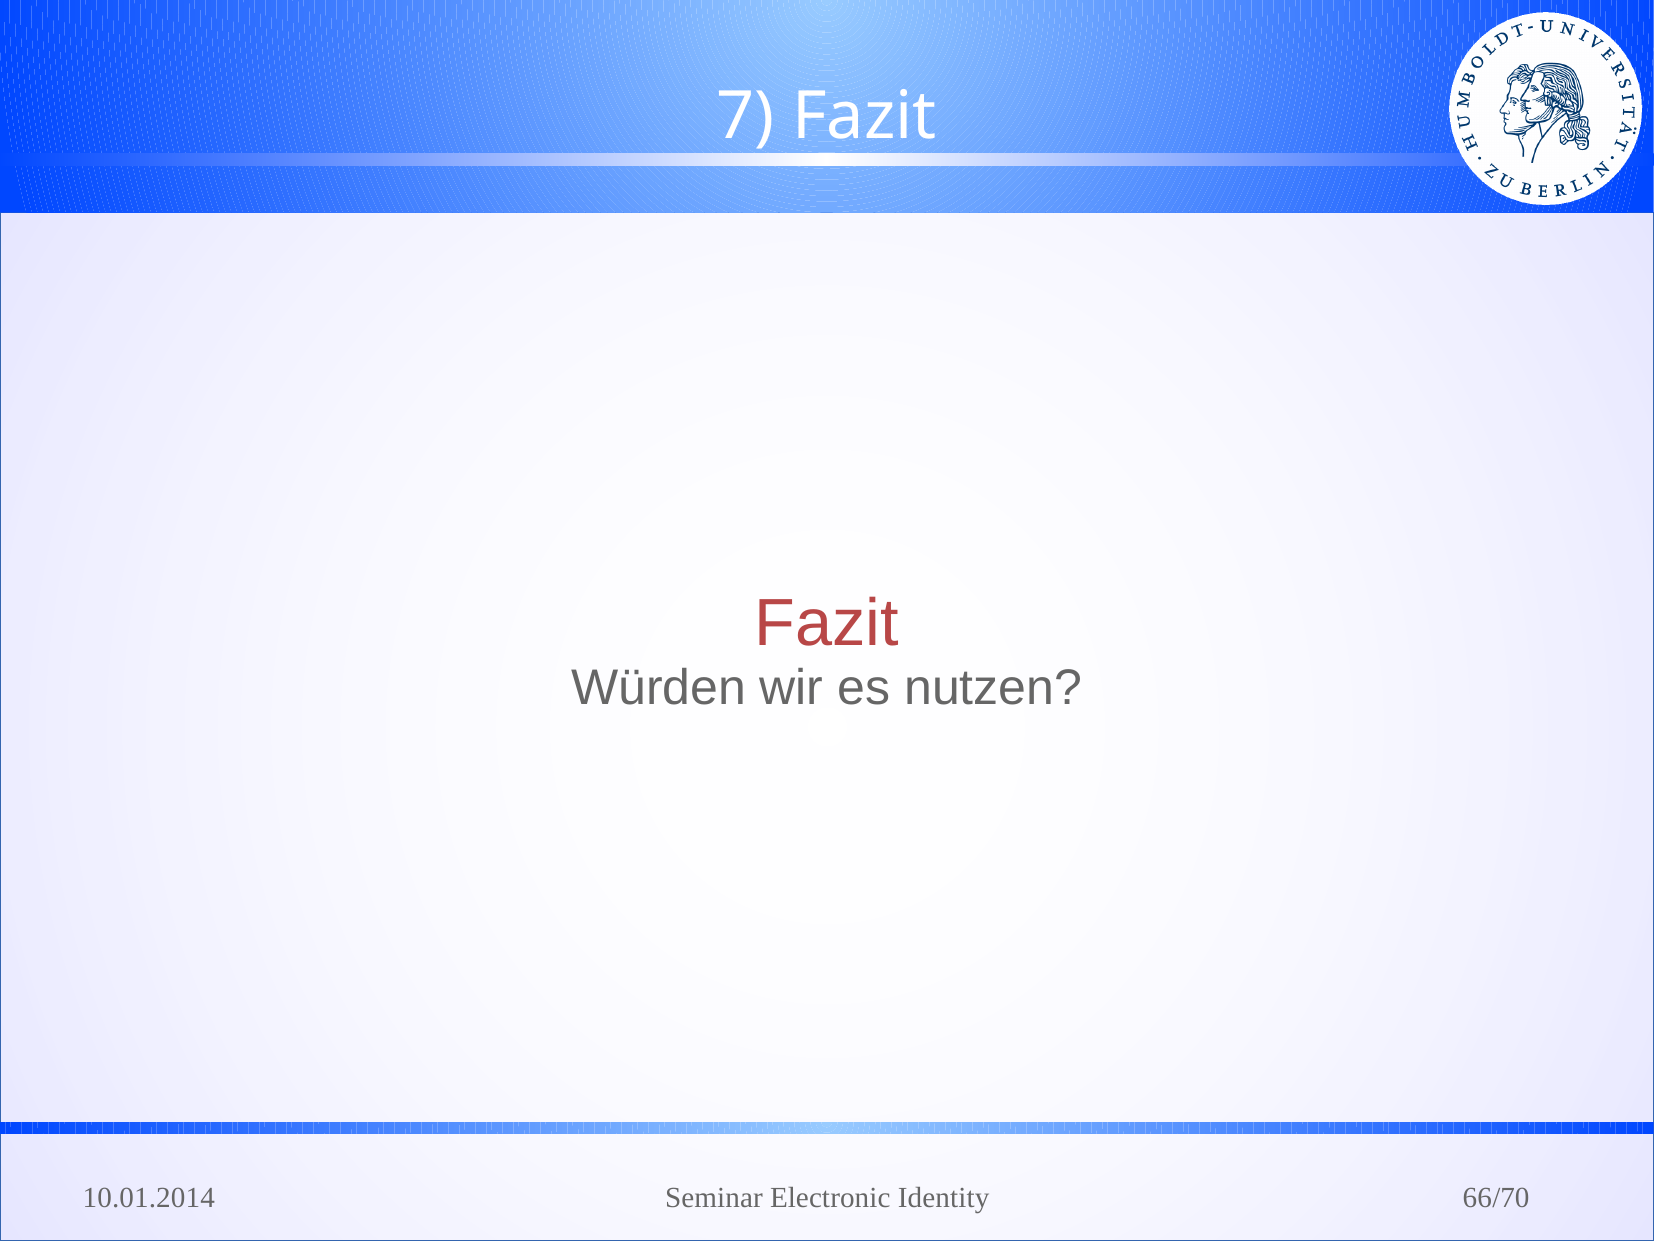

# 7) Fazit
Fazit
Würden wir es nutzen?
10.01.2014
Seminar Electronic Identity